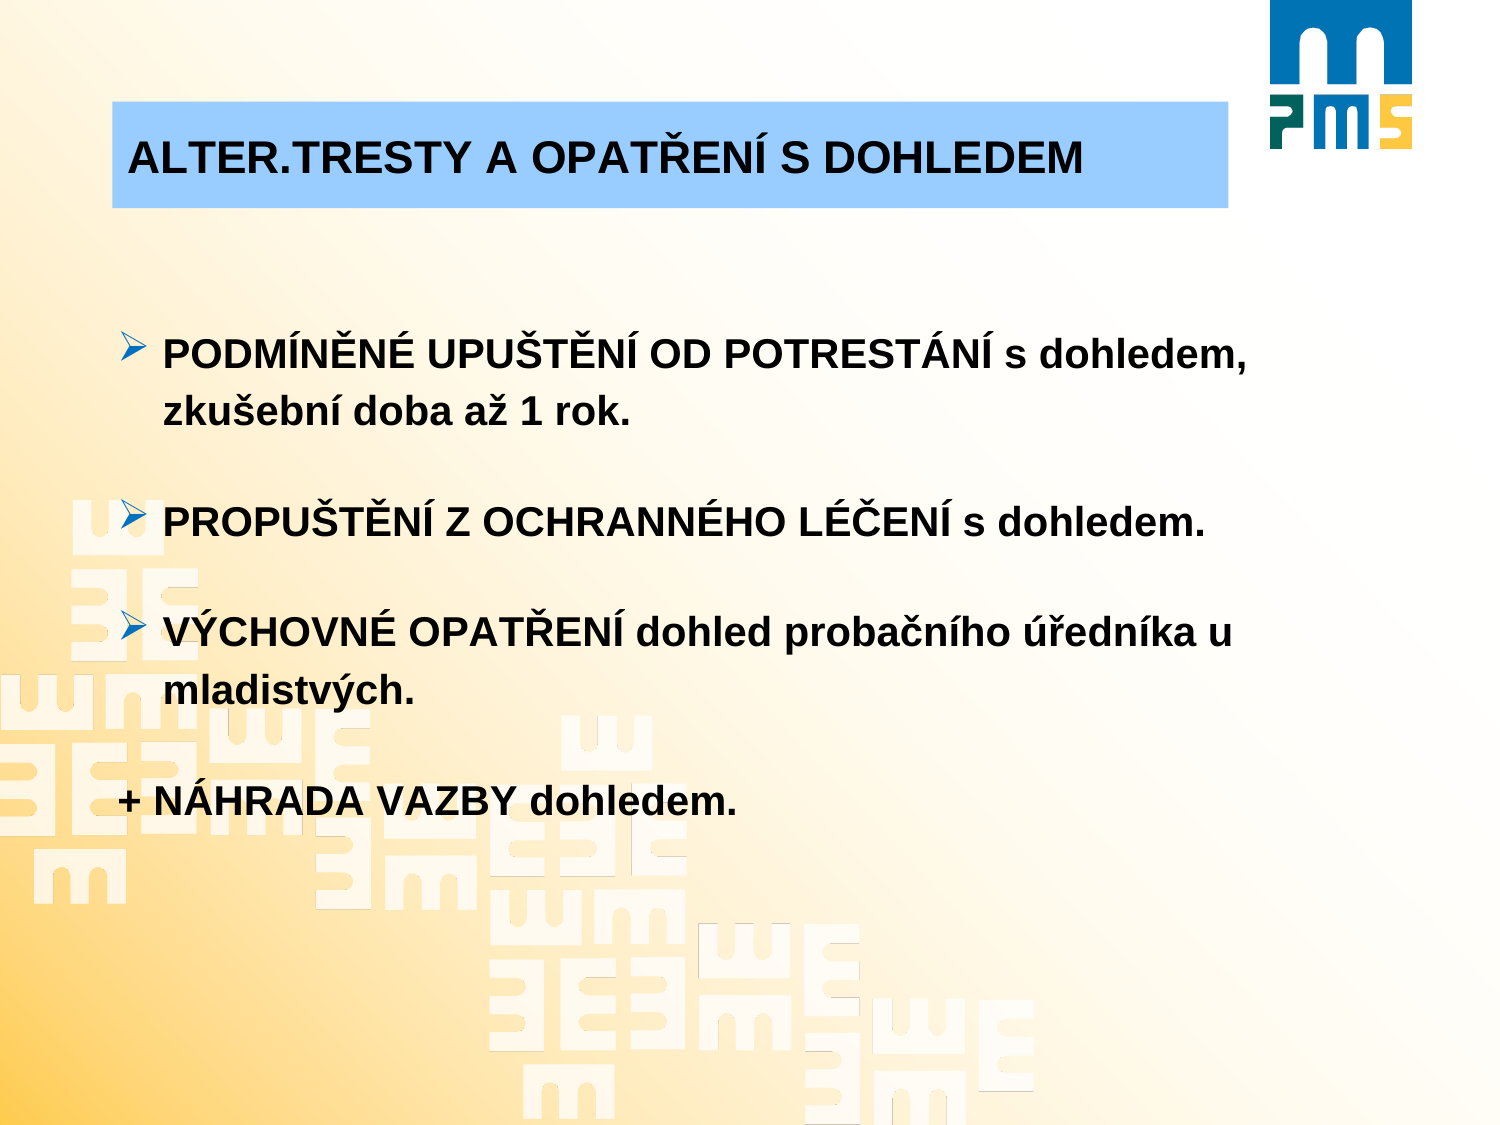

# ALTER.TRESTY A OPATŘENÍ S DOHLEDEM
PODMÍNĚNÉ UPUŠTĚNÍ OD POTRESTÁNÍ s dohledem, zkušební doba až 1 rok.
PROPUŠTĚNÍ Z OCHRANNÉHO LÉČENÍ s dohledem.
VÝCHOVNÉ OPATŘENÍ dohled probačního úředníka u mladistvých.
+ NÁHRADA VAZBY dohledem.